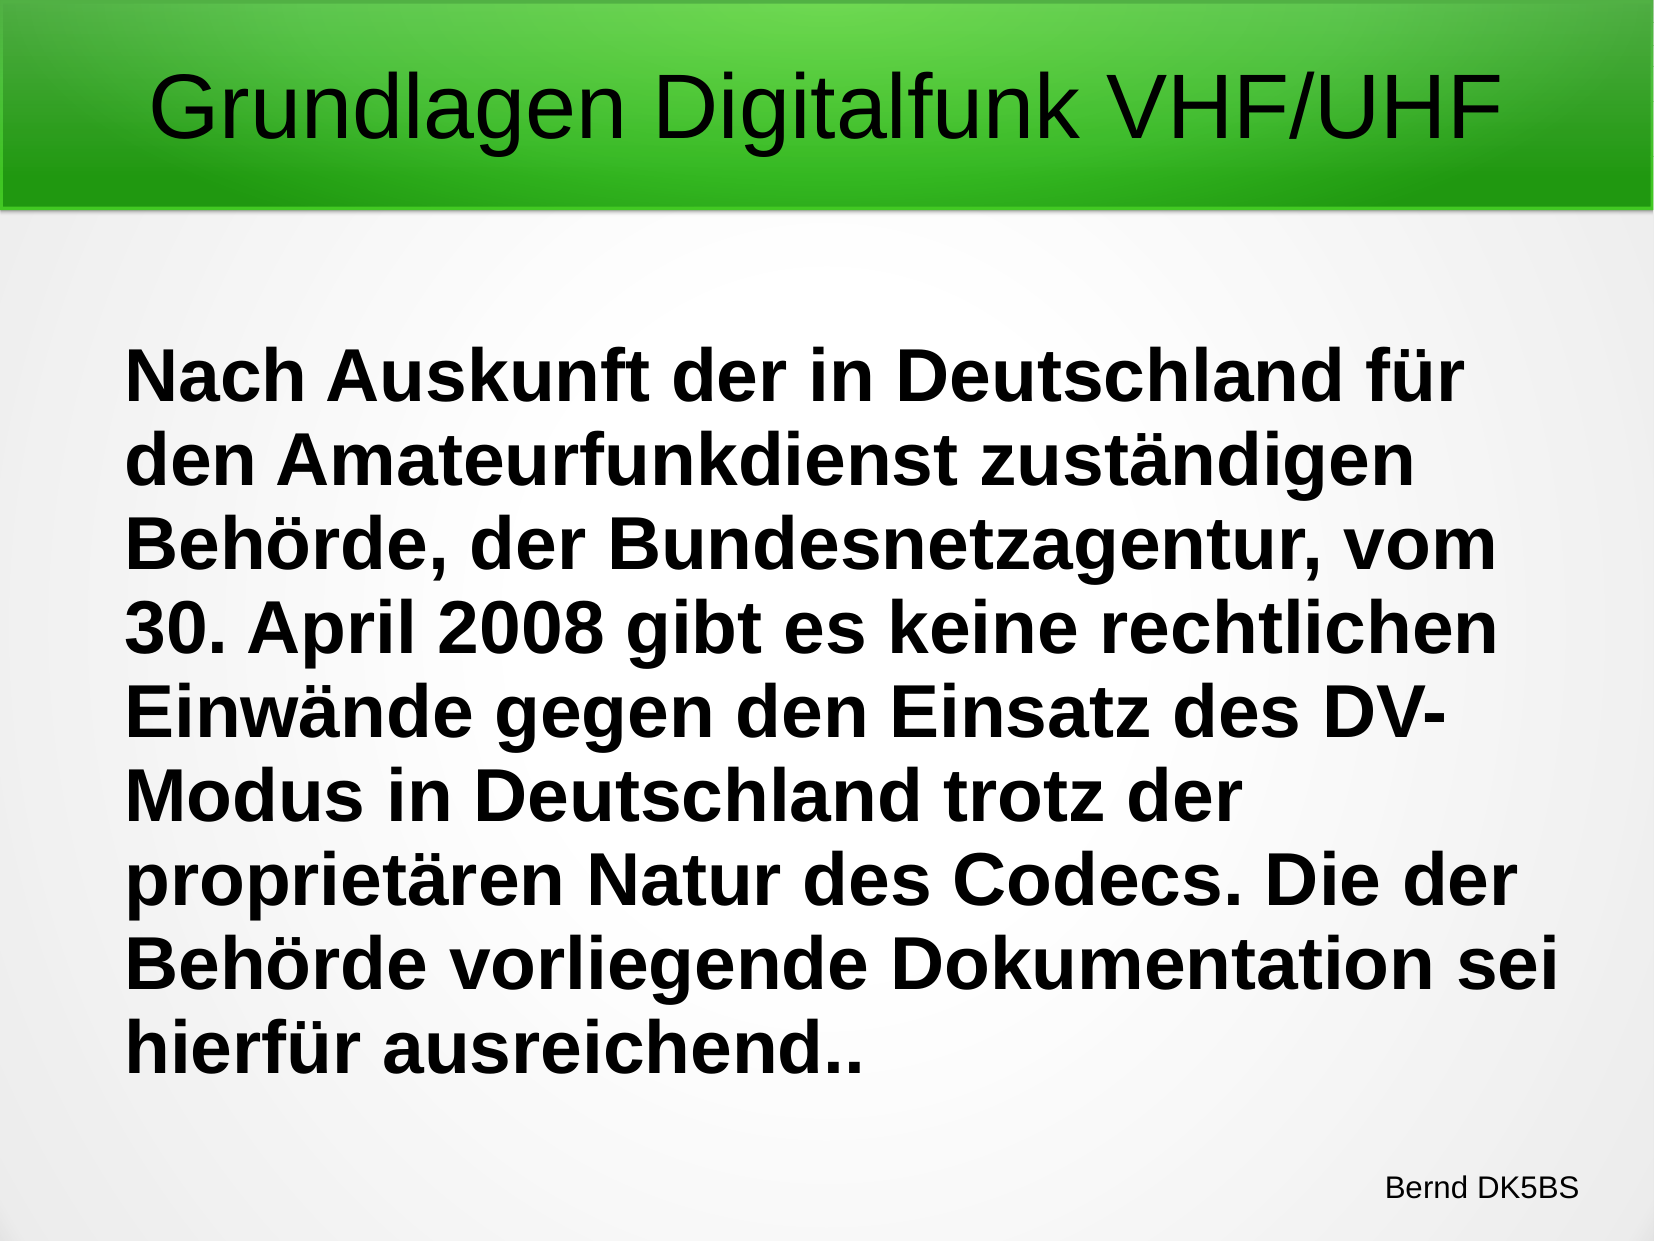

# Grundlagen Digitalfunk VHF/UHF
Nach Auskunft der in Deutschland für den Amateurfunkdienst zuständigen Behörde, der Bundesnetzagentur, vom 30. April 2008 gibt es keine rechtlichen Einwände gegen den Einsatz des DV-Modus in Deutschland trotz der proprietären Natur des Codecs. Die der Behörde vorliegende Dokumentation sei hierfür ausreichend..
Bernd DK5BS